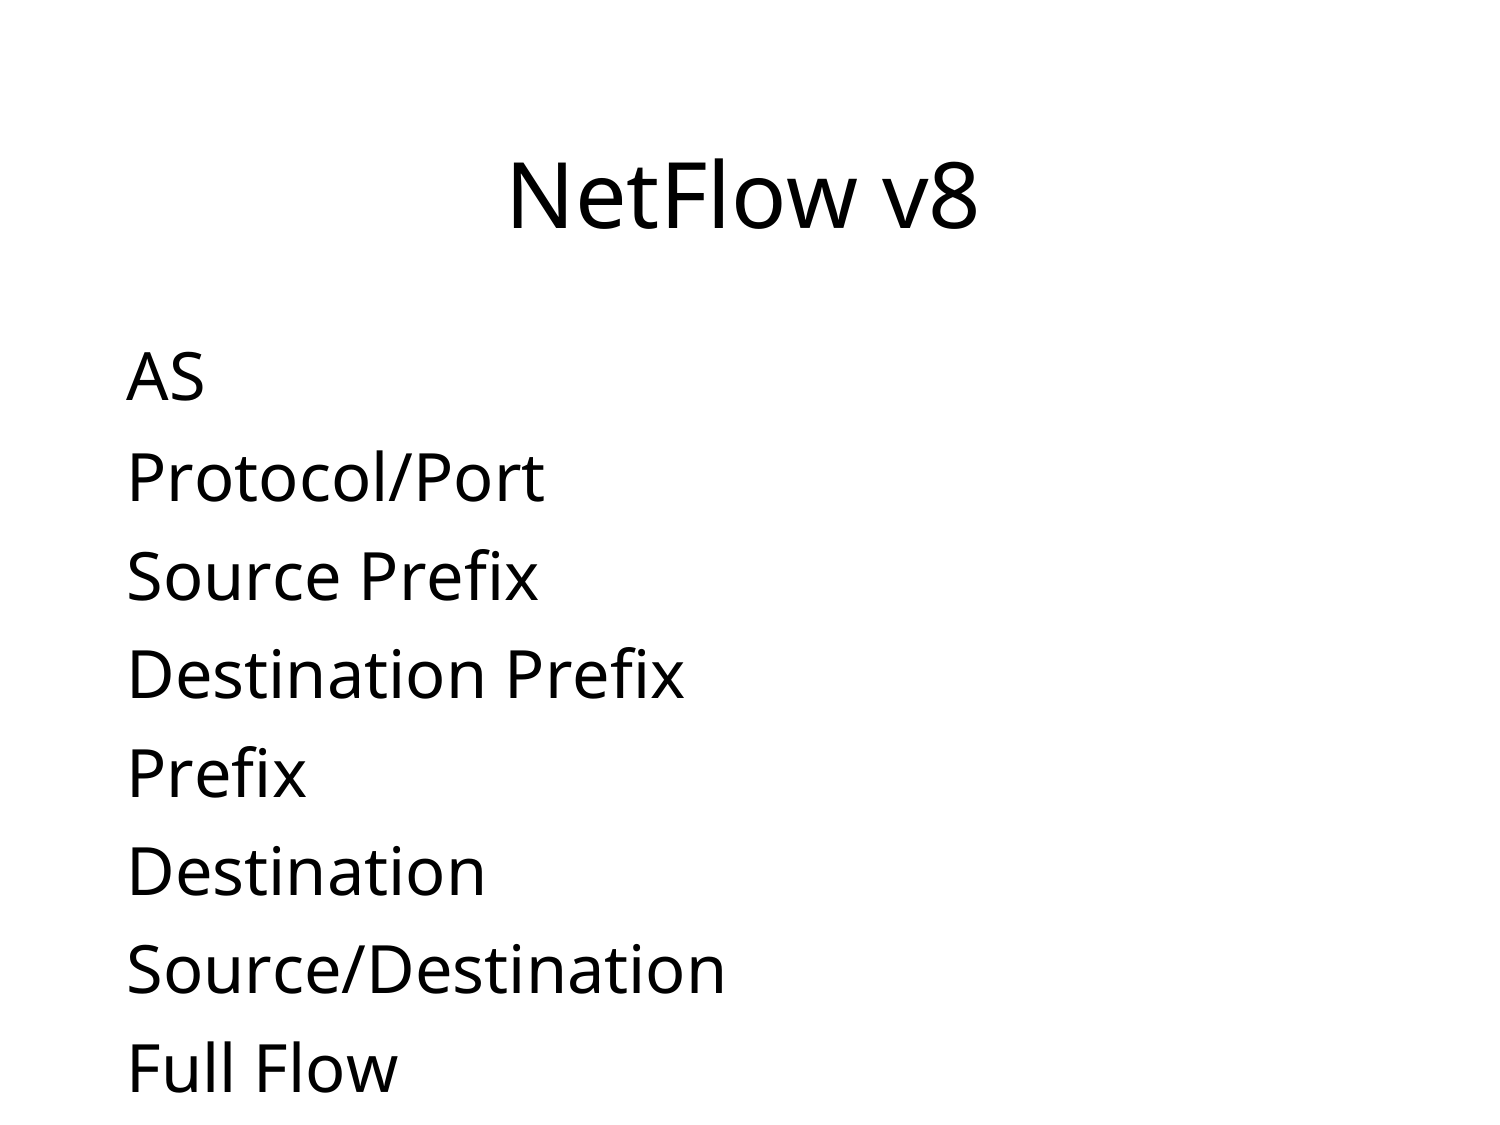

# NetFlow v8
AS
Protocol/Port
Source Prefix
Destination Prefix
Prefix
Destination
Source/Destination
Full Flow